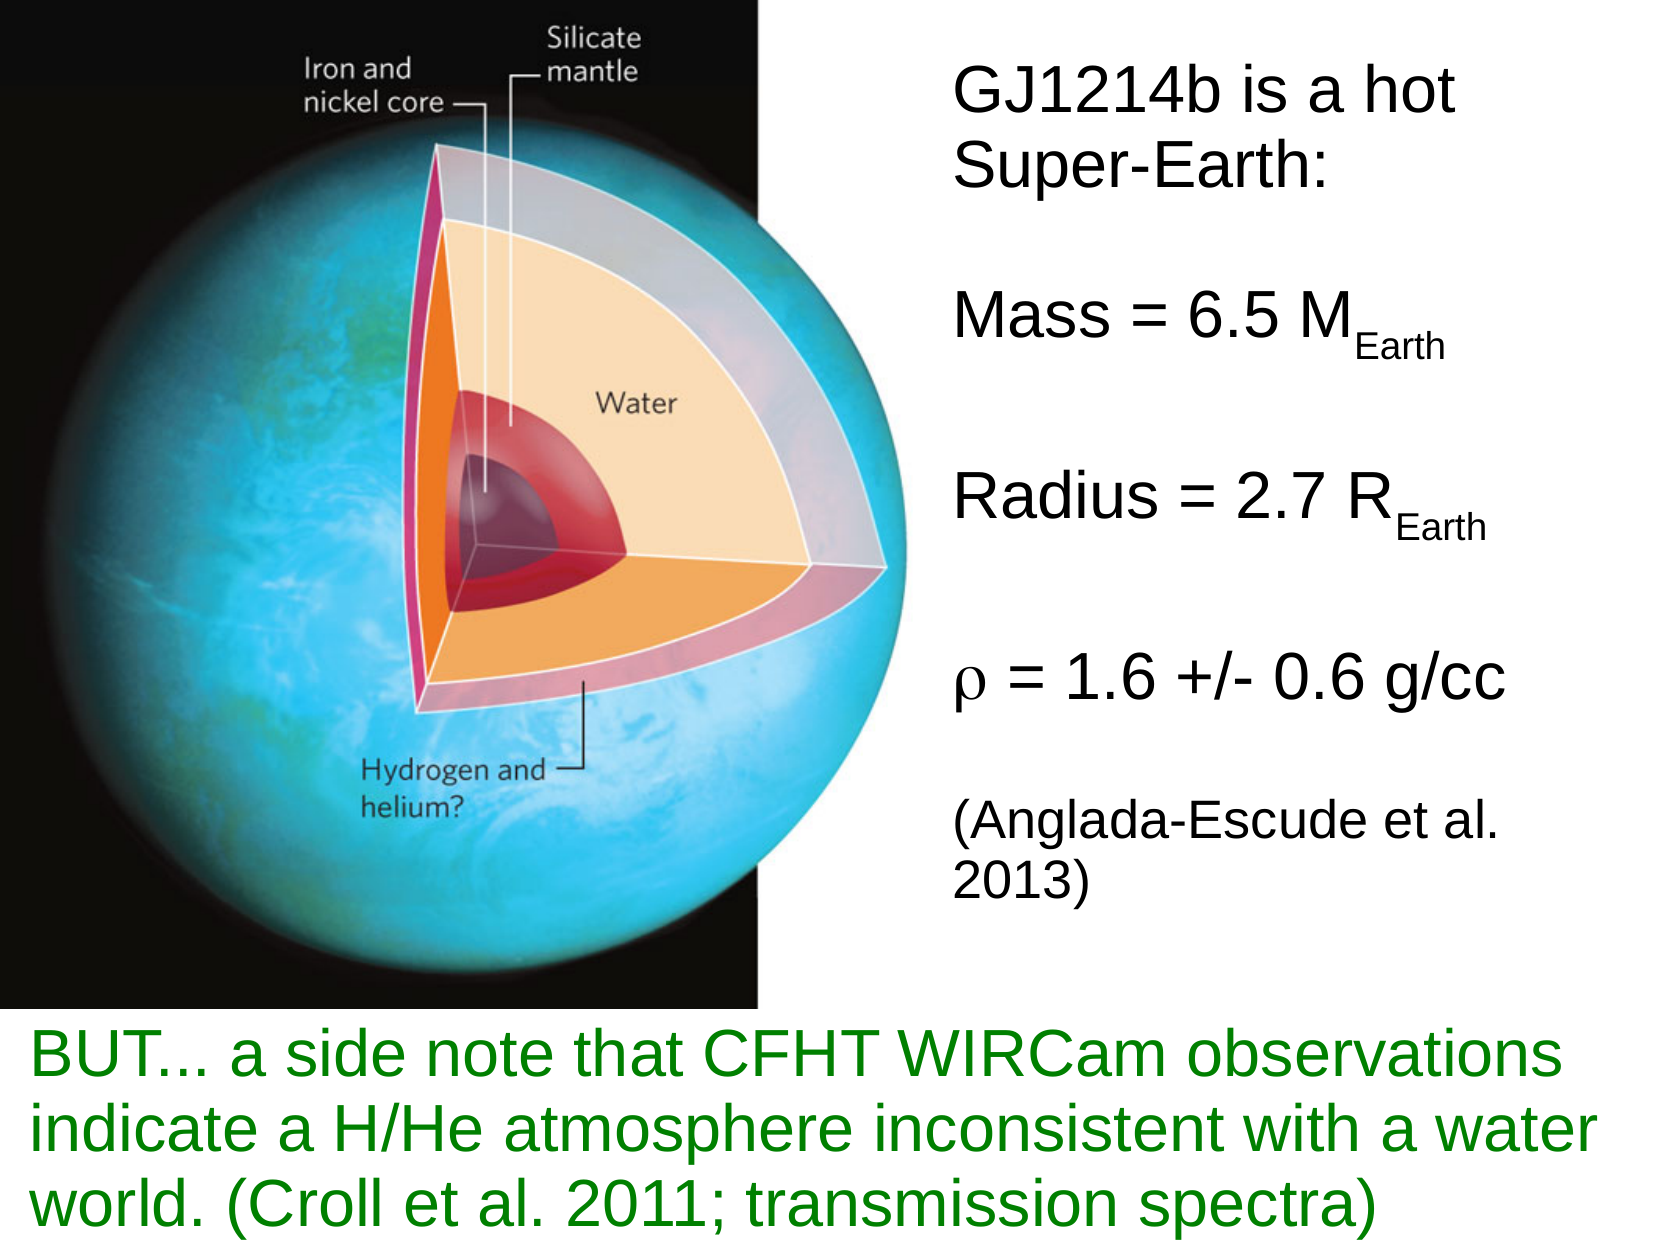

GJ1214b is a hot Super-Earth:
Mass = 6.5 MEarth
Radius = 2.7 REarth
r = 1.6 +/- 0.6 g/cc
(Anglada-Escude et al. 2013)
BUT... a side note that CFHT WIRCam observations indicate a H/He atmosphere inconsistent with a water world. (Croll et al. 2011; transmission spectra)